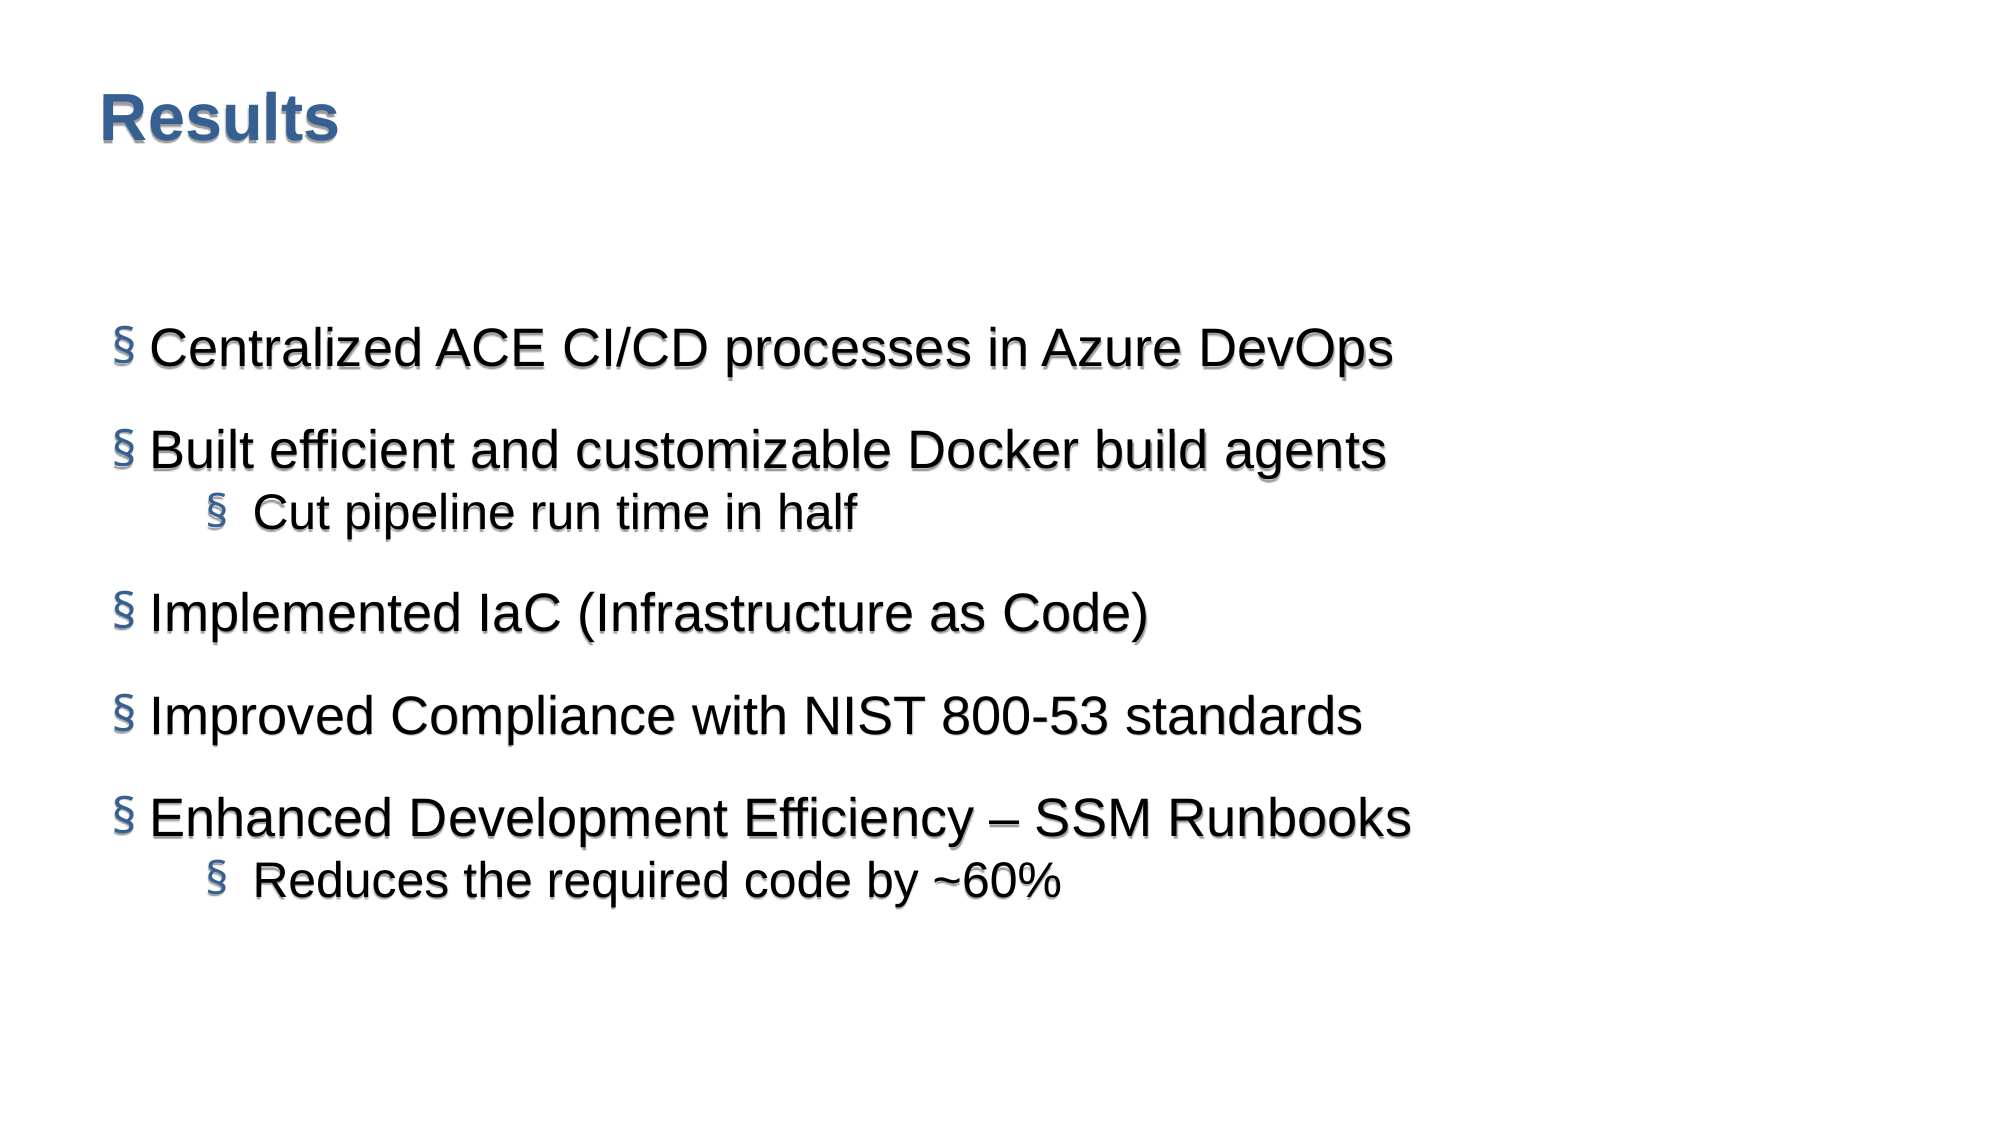

Results
# Centralized ACE CI/CD processes in Azure DevOps
Built efficient and customizable Docker build agents
Cut pipeline run time in half
Implemented IaC (Infrastructure as Code)
Improved Compliance with NIST 800-53 standards
Enhanced Development Efficiency – SSM Runbooks
Reduces the required code by ~60%